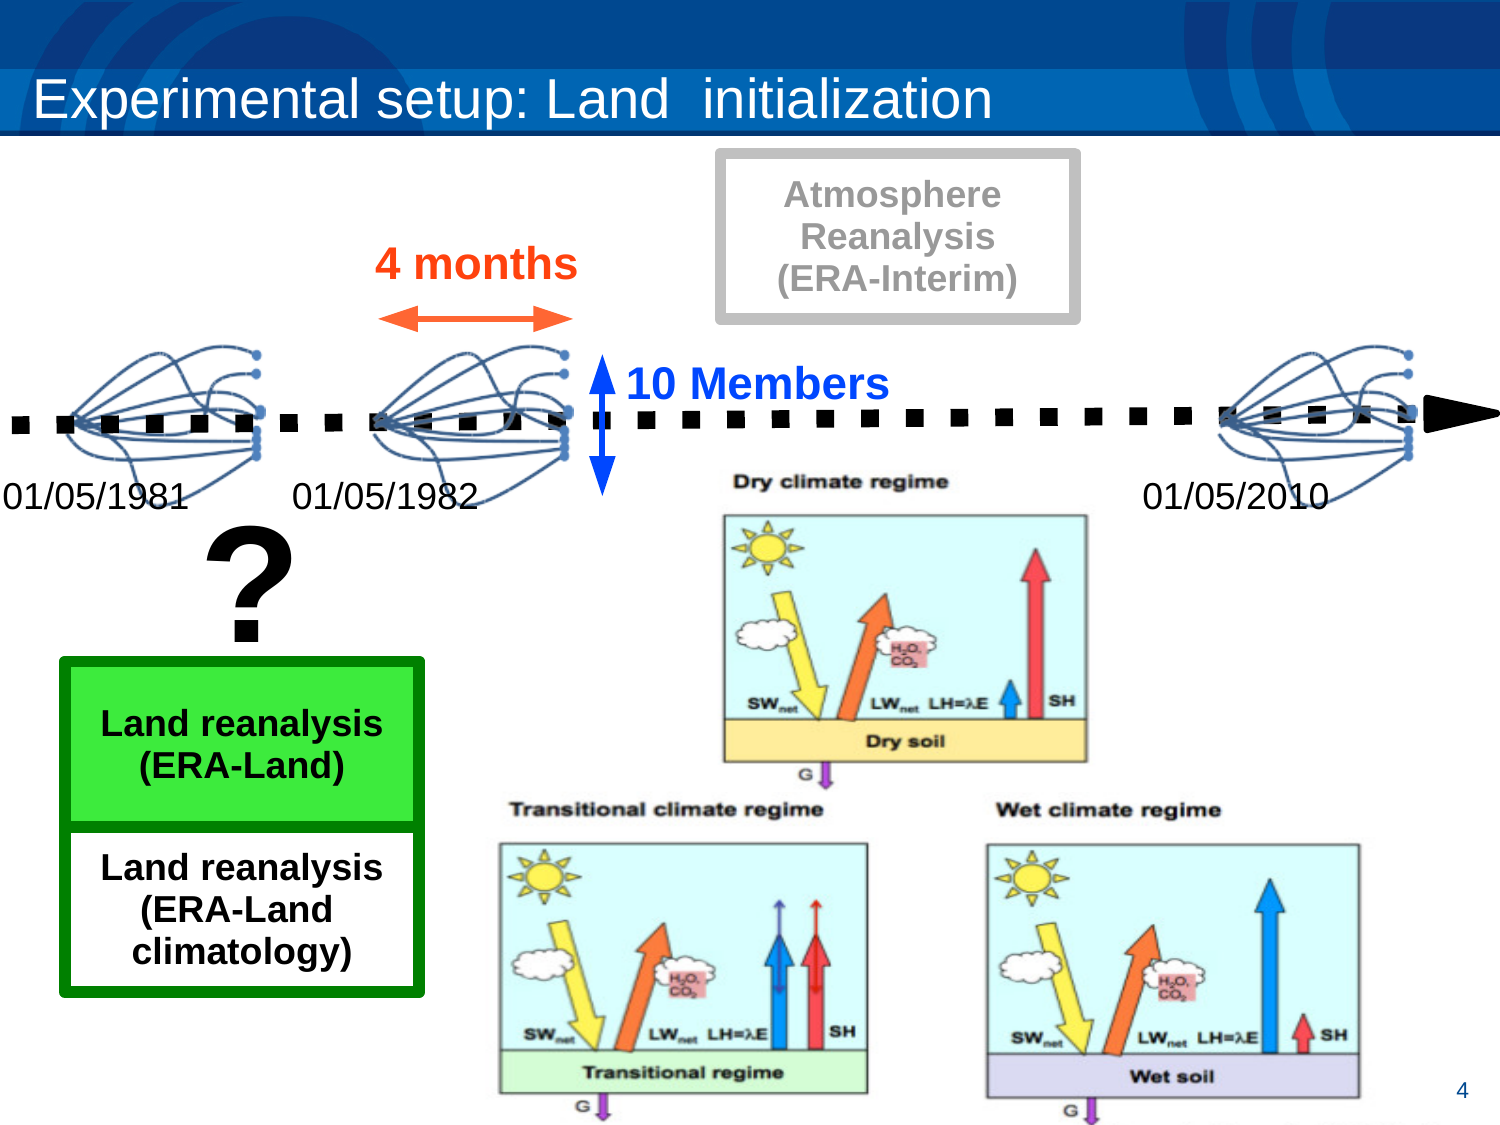

# Experimental setup: Land initialization
Atmosphere
Reanalysis
(ERA-Interim)
4 months
10 Members
01/05/1981
01/05/1982
01/05/2010
?
Land reanalysis
(ERA-Land)
Land reanalysis
(ERA-Land
climatology)